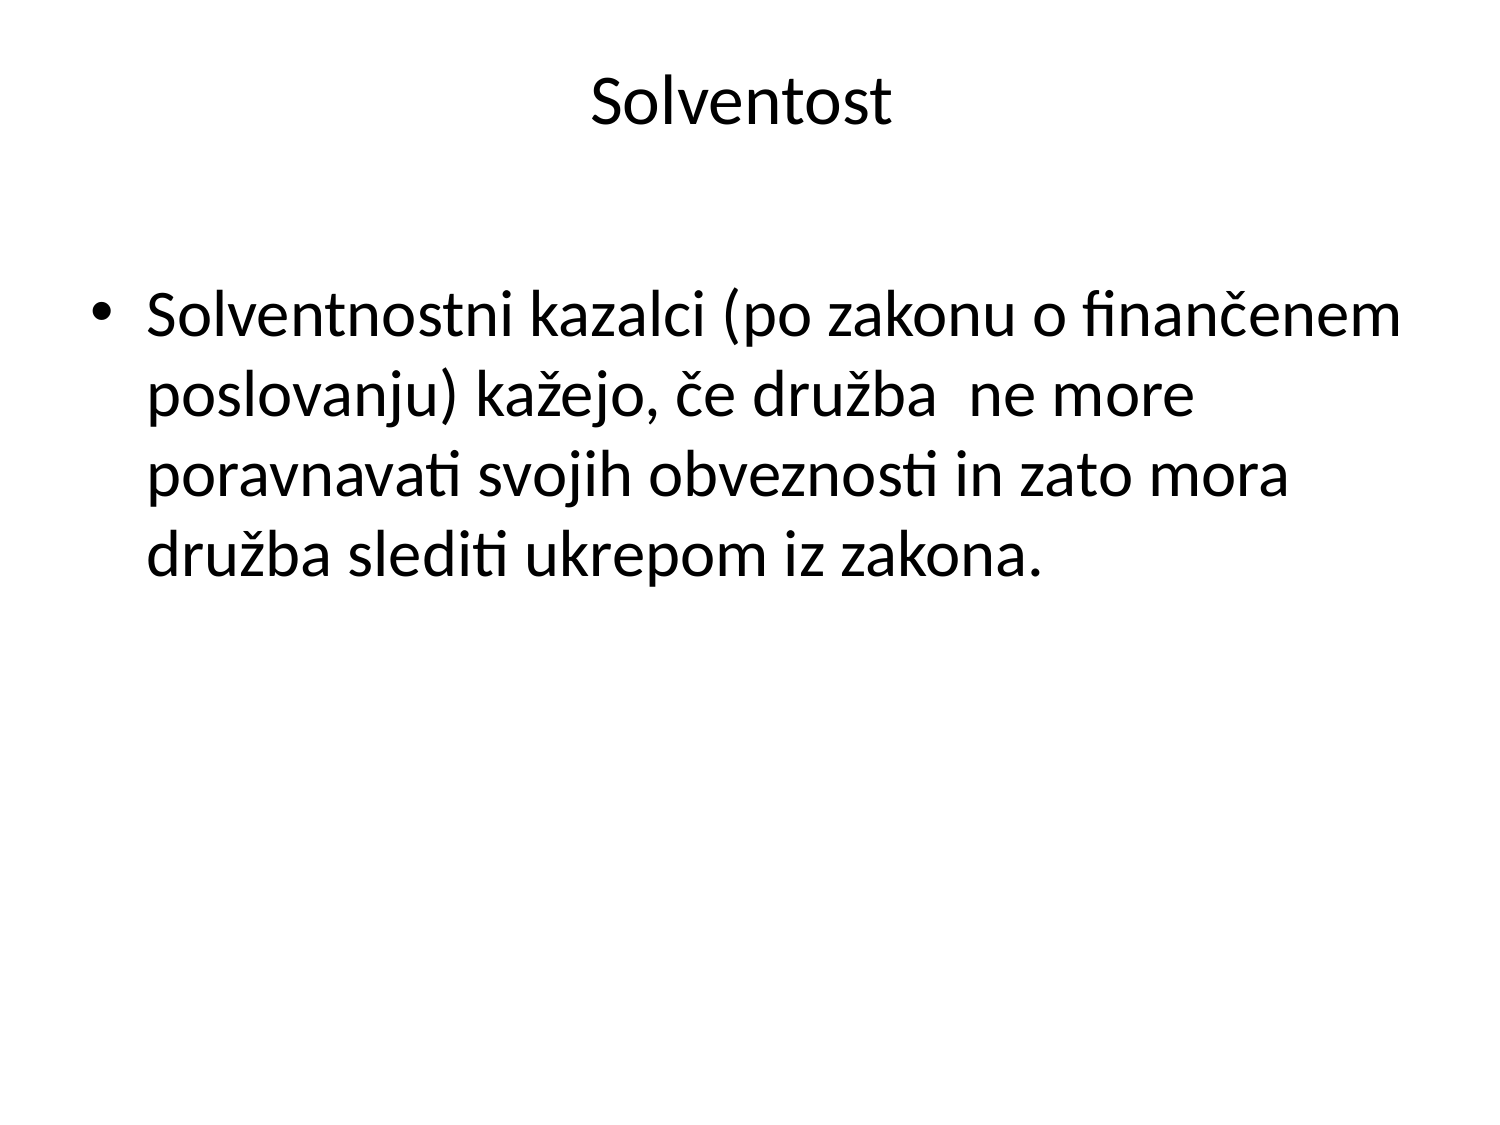

# Solventost
Solventnostni kazalci (po zakonu o finančenem poslovanju) kažejo, če družba ne more poravnavati svojih obveznosti in zato mora družba slediti ukrepom iz zakona.